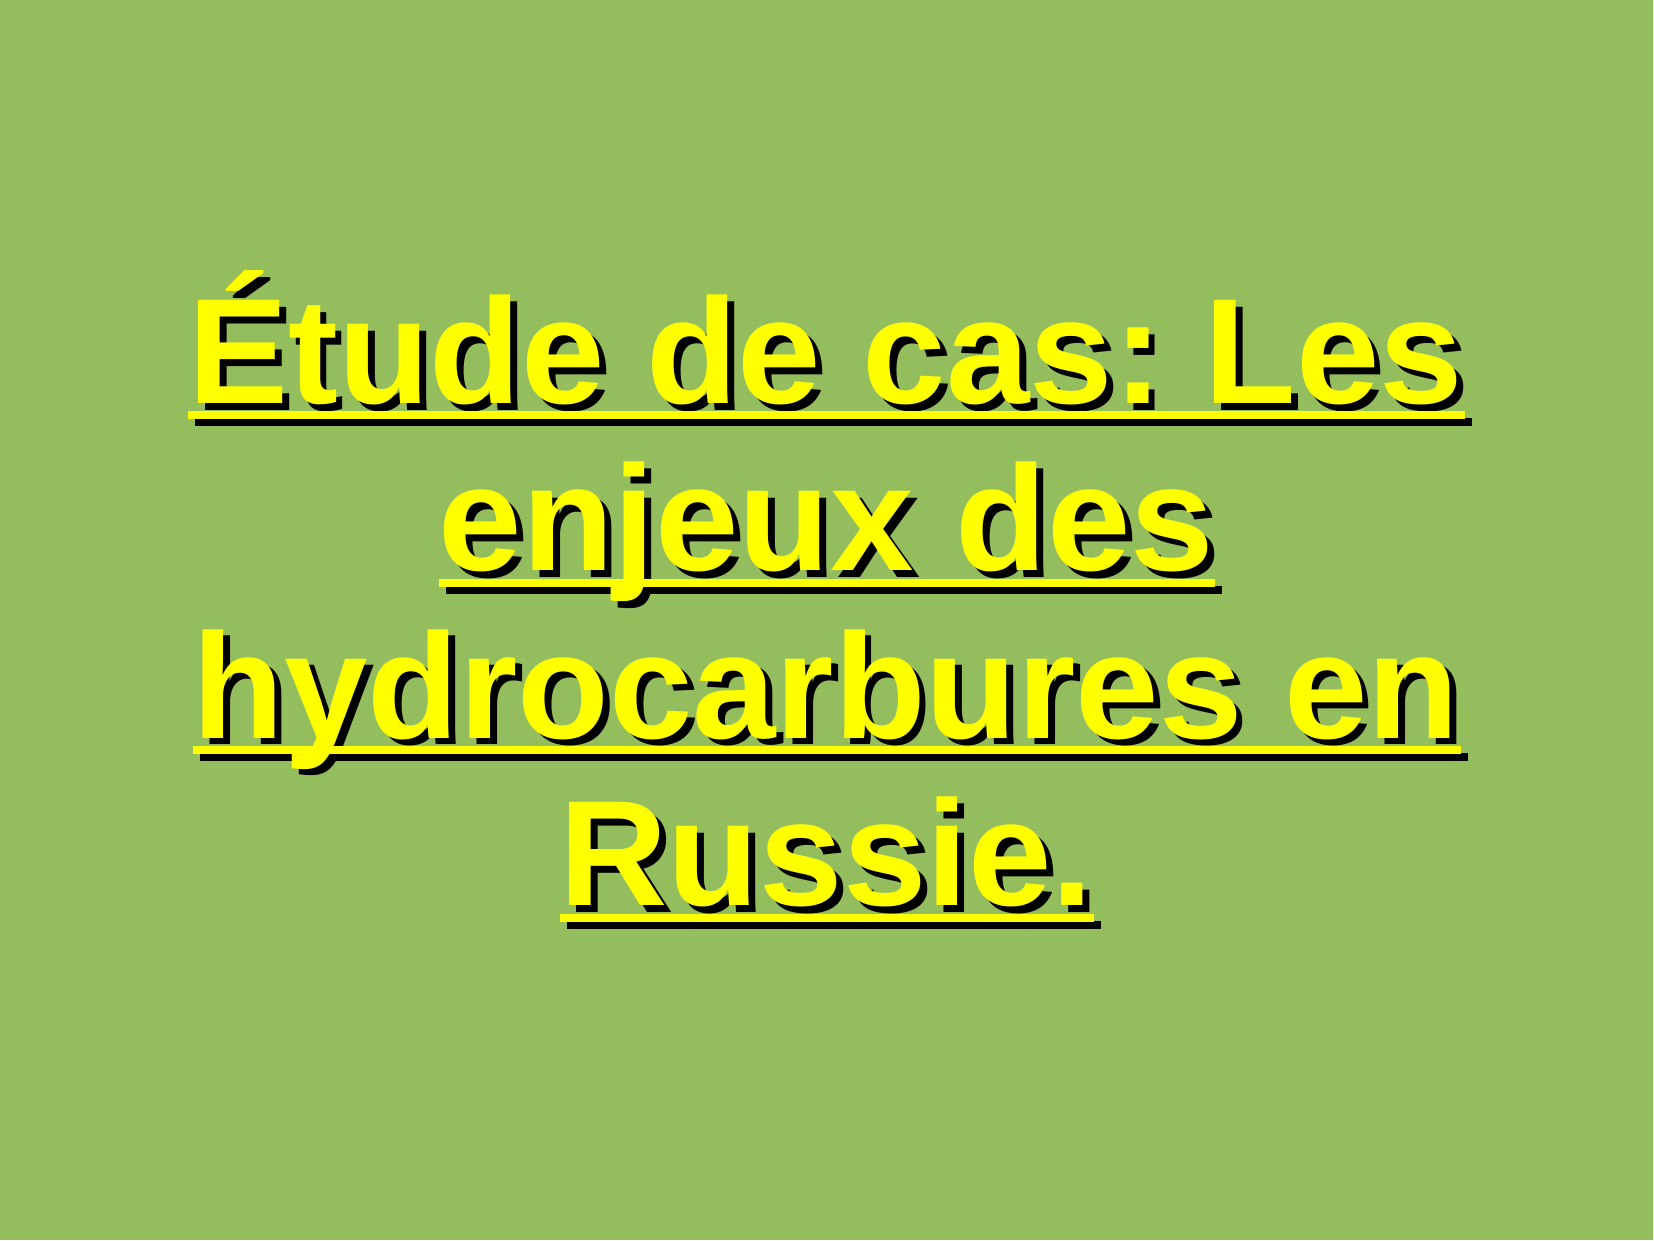

Étude de cas: Les enjeux des hydrocarbures en Russie.